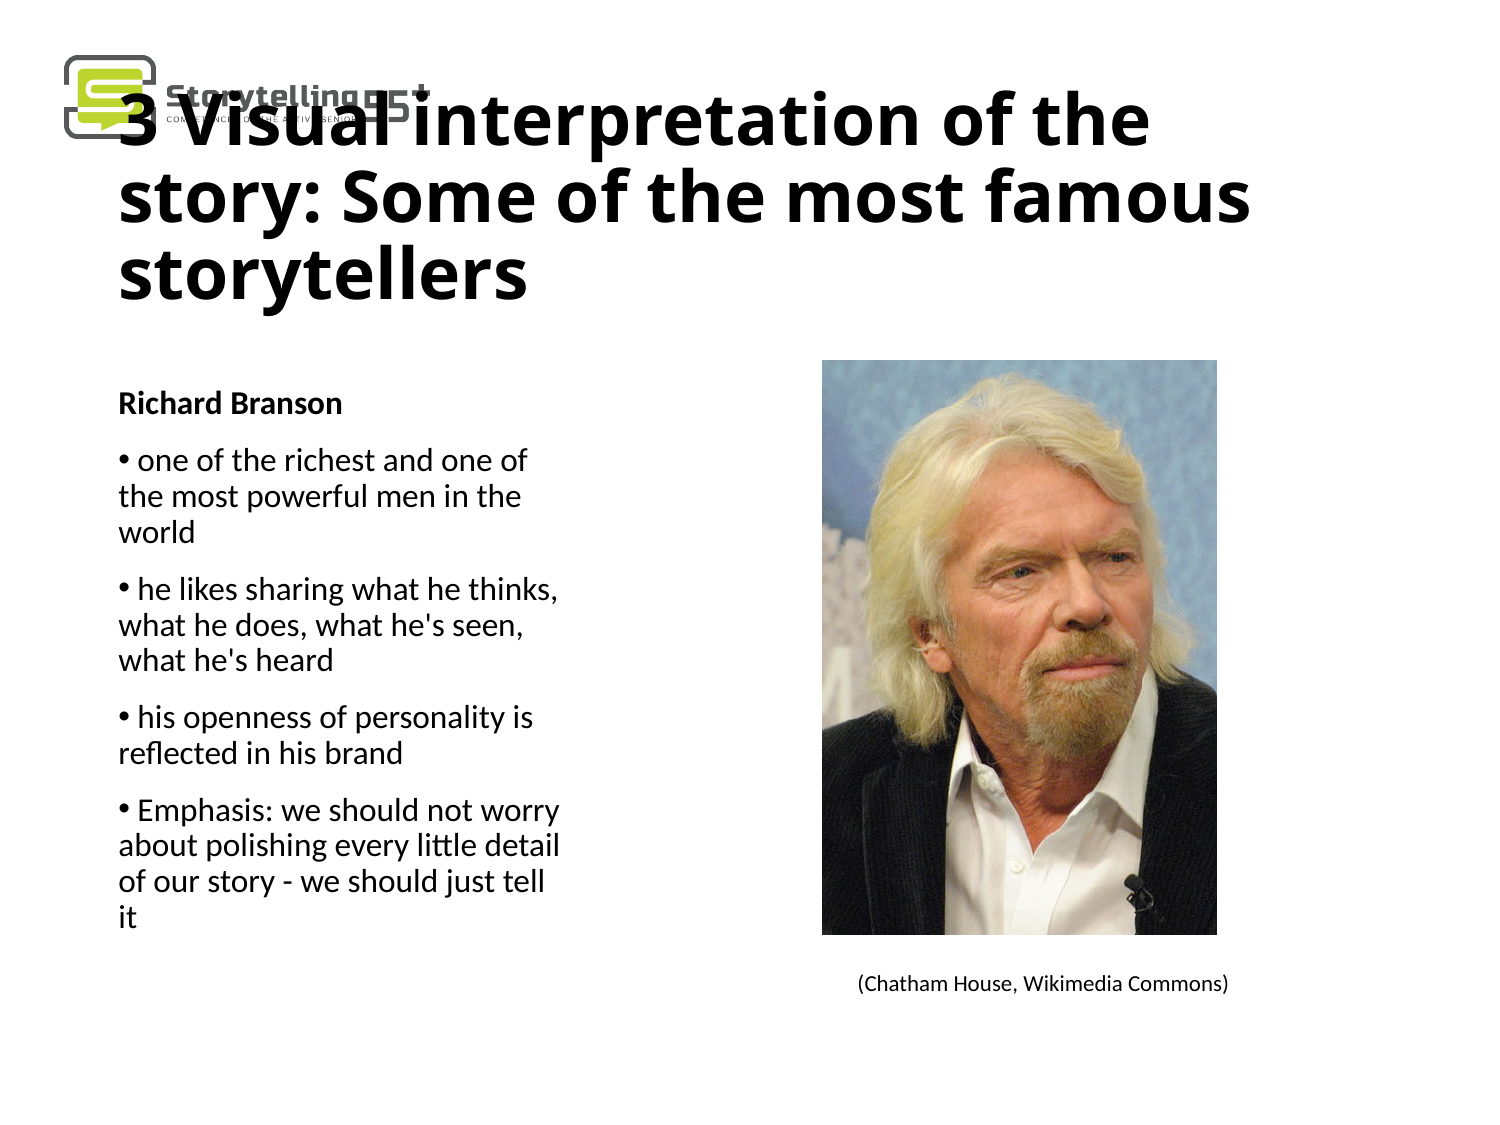

# 3 Visual interpretation of the story: Some of the most famous storytellers
Richard Branson
 one of the richest and one of the most powerful men in the world
 he likes sharing what he thinks, what he does, what he's seen, what he's heard
 his openness of personality is reflected in his brand
 Emphasis: we should not worry about polishing every little detail of our story - we should just tell it
(Chatham House, Wikimedia Commons)